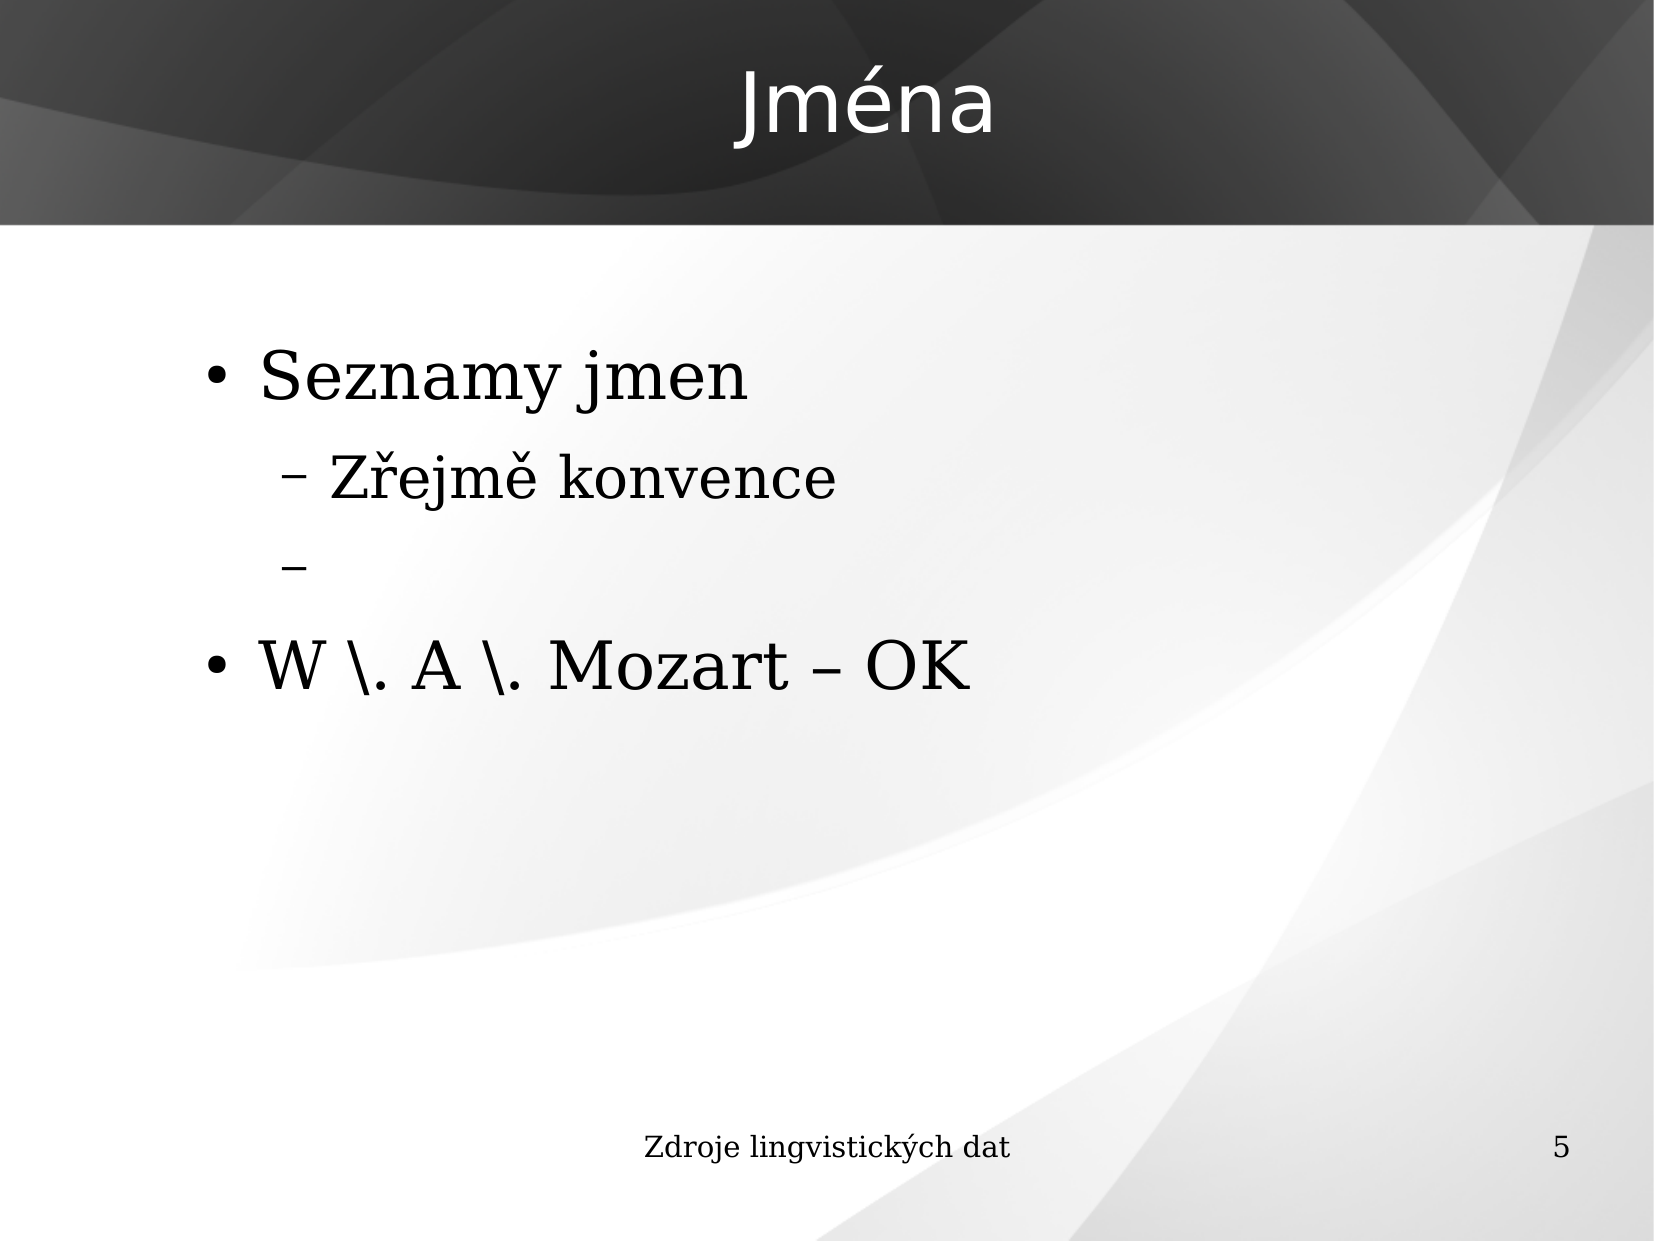

# Jména
Seznamy jmen
Zřejmě konvence
W \. A \. Mozart – OK
Zdroje lingvistických dat
5